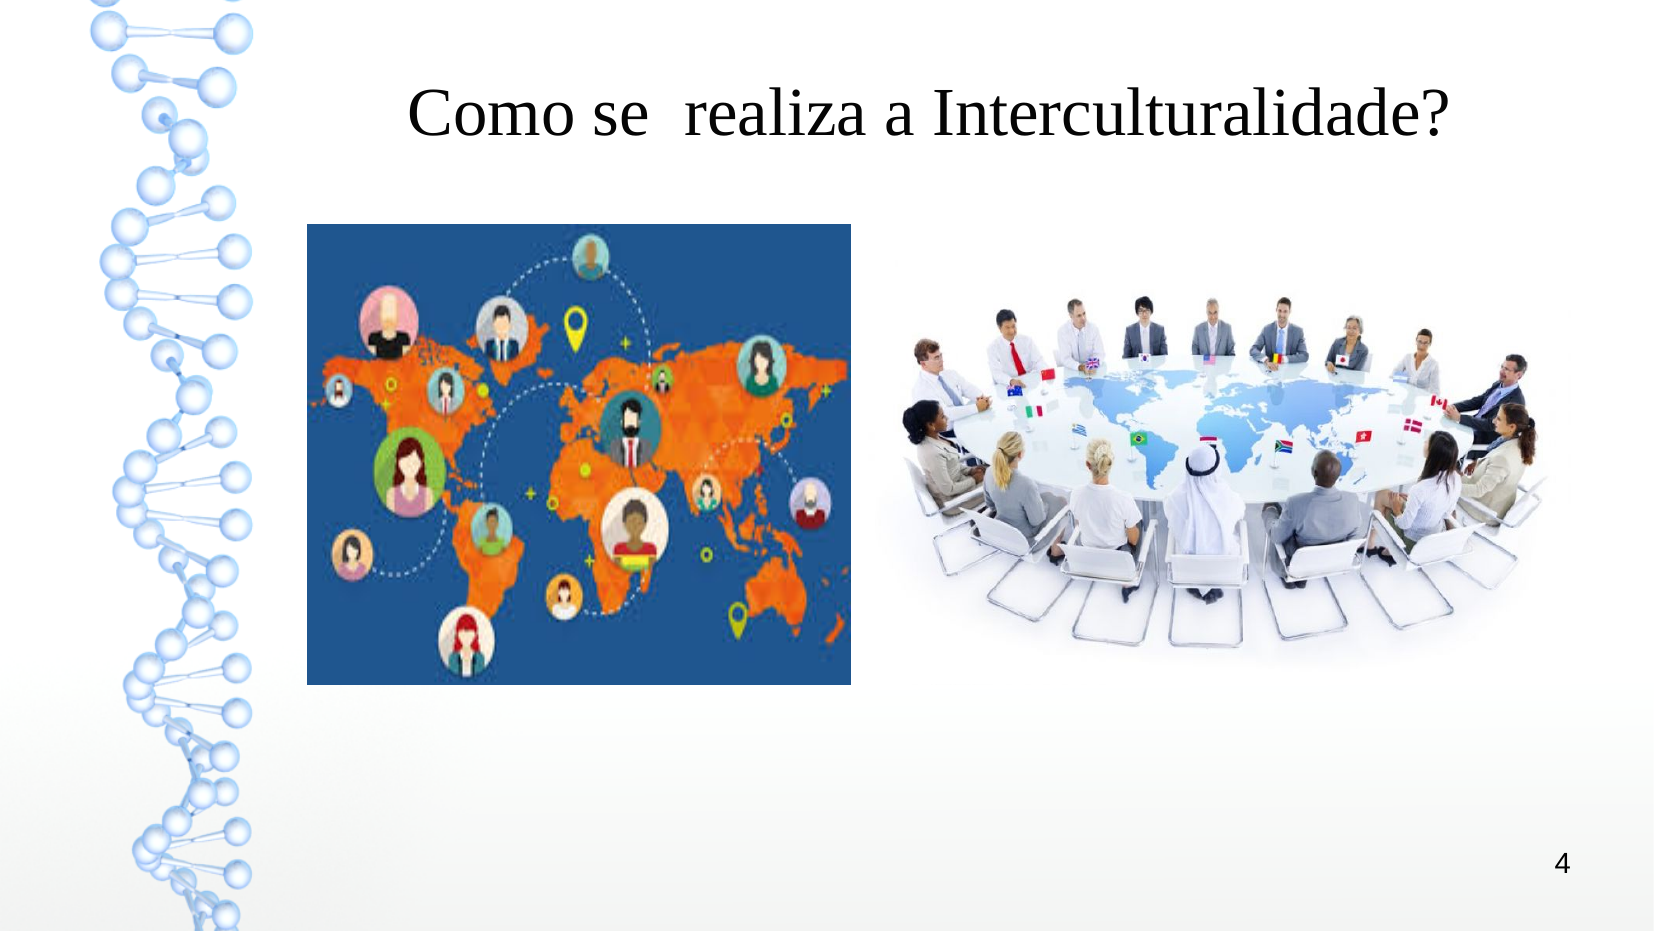

# Como se realiza a Interculturalidade?
4